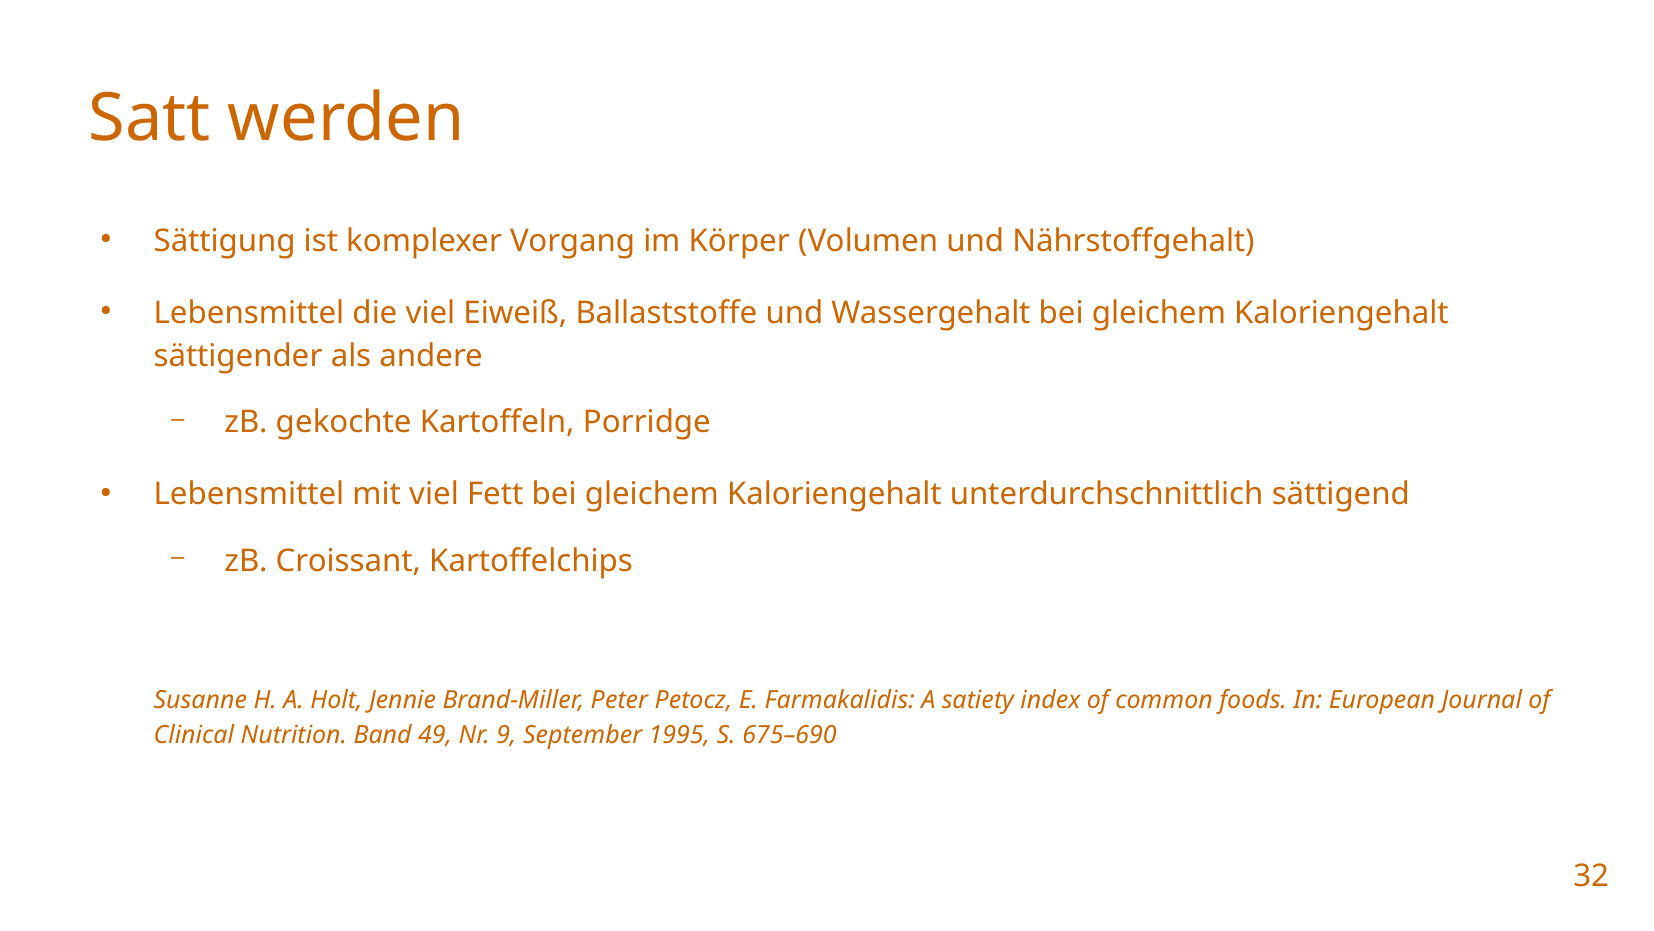

# Satt werden
Sättigung ist komplexer Vorgang im Körper (Volumen und Nährstoffgehalt)
Lebensmittel die viel Eiweiß, Ballaststoffe und Wassergehalt bei gleichem Kaloriengehalt sättigender als andere
zB. gekochte Kartoffeln, Porridge
Lebensmittel mit viel Fett bei gleichem Kaloriengehalt unterdurchschnittlich sättigend
zB. Croissant, Kartoffelchips
Susanne H. A. Holt, Jennie Brand-Miller, Peter Petocz, E. Farmakalidis: A satiety index of common foods. In: European Journal of Clinical Nutrition. Band 49, Nr. 9, September 1995, S. 675–690